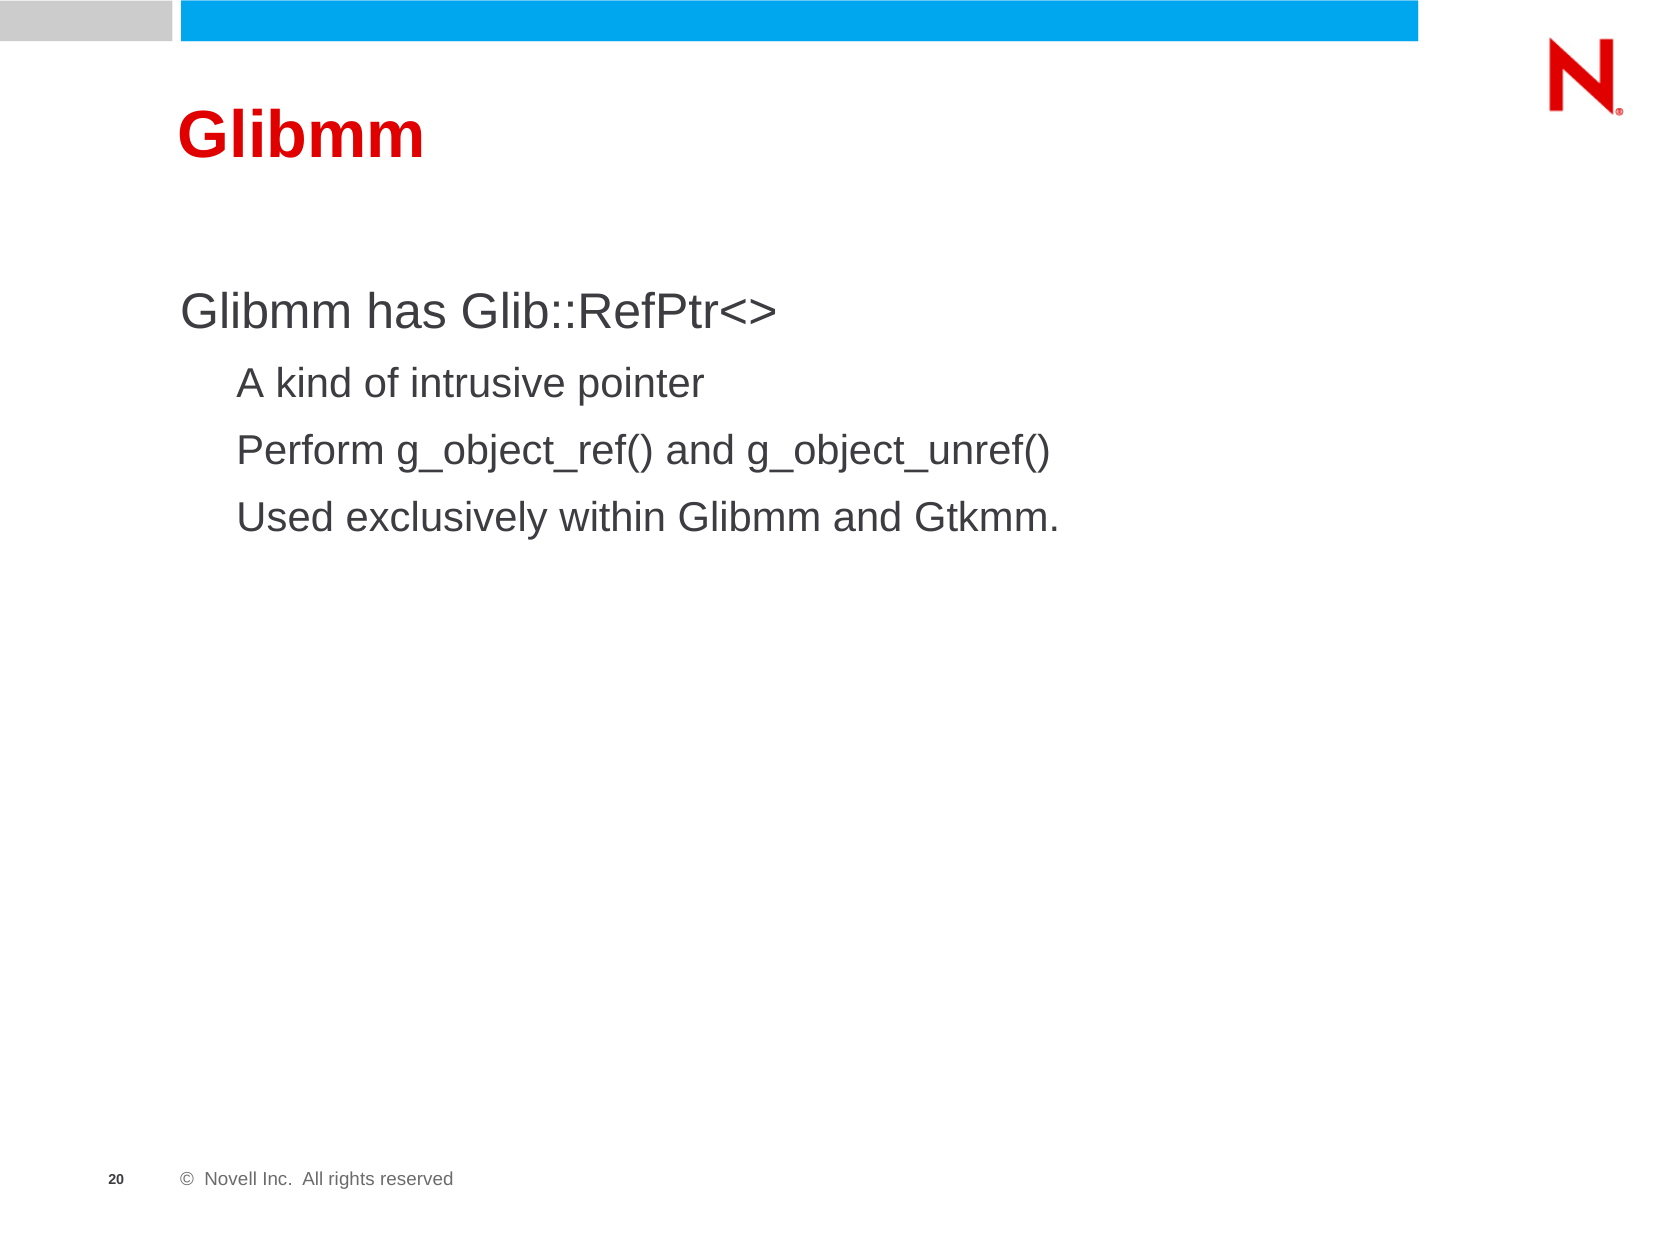

# Glibmm
Glibmm has Glib::RefPtr<>
A kind of intrusive pointer
Perform g_object_ref() and g_object_unref()
Used exclusively within Glibmm and Gtkmm.